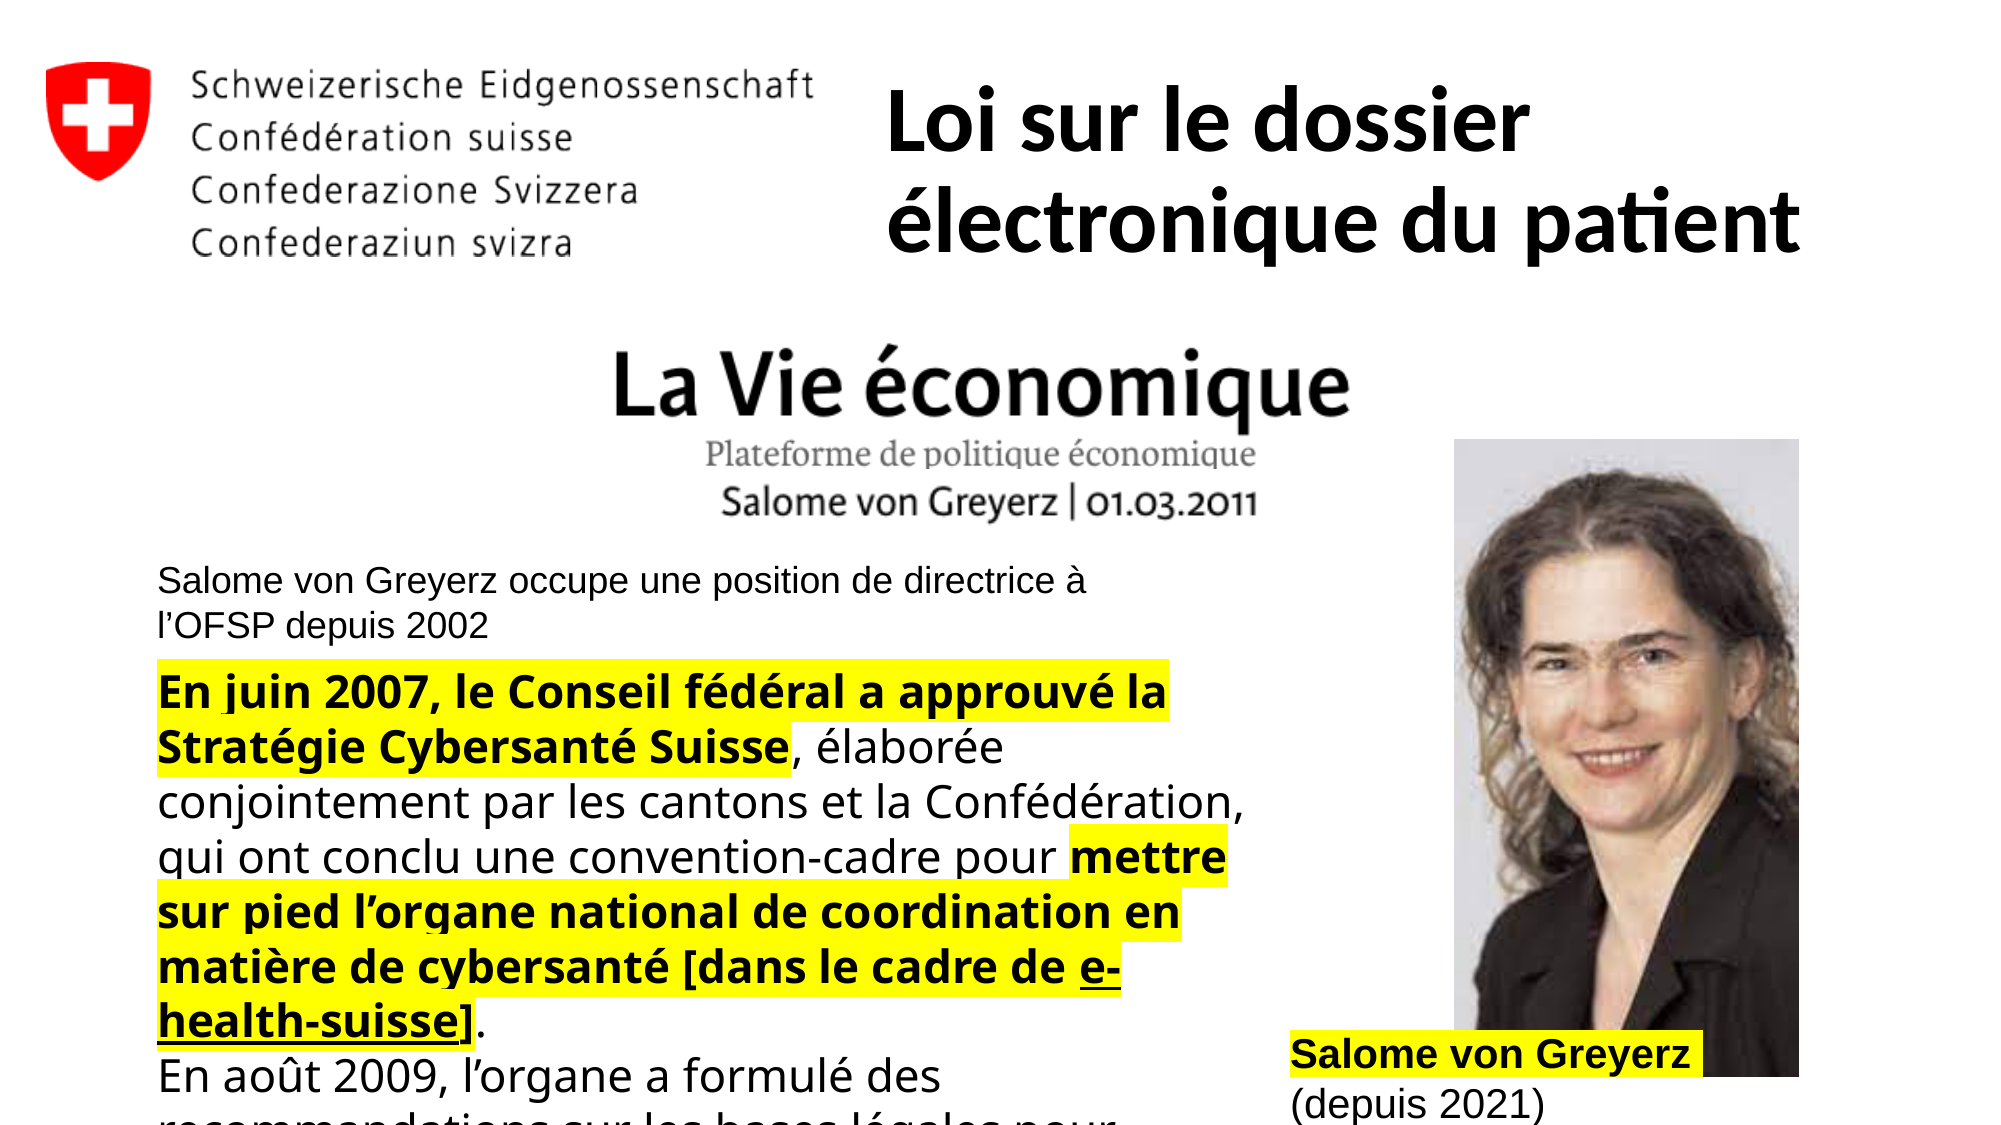

# Loi sur le dossier électronique du patient
Salome von Greyerz occupe une position de directrice à l’OFSP depuis 2002
En juin 2007, le Conseil fédéral a approuvé la Stratégie Cybersanté Suisse, élaborée conjointement par les cantons et la Confédération, qui ont conclu une convention-cadre pour mettre sur pied l’organe national de coordination en matière de cybersanté [dans le cadre de e-health-suisse].
En août 2009, l’organe a formulé des recommandations sur les bases légales pour l’introduction d’un dossier électronique du patient.
Salome von Greyerz
(depuis 2021)